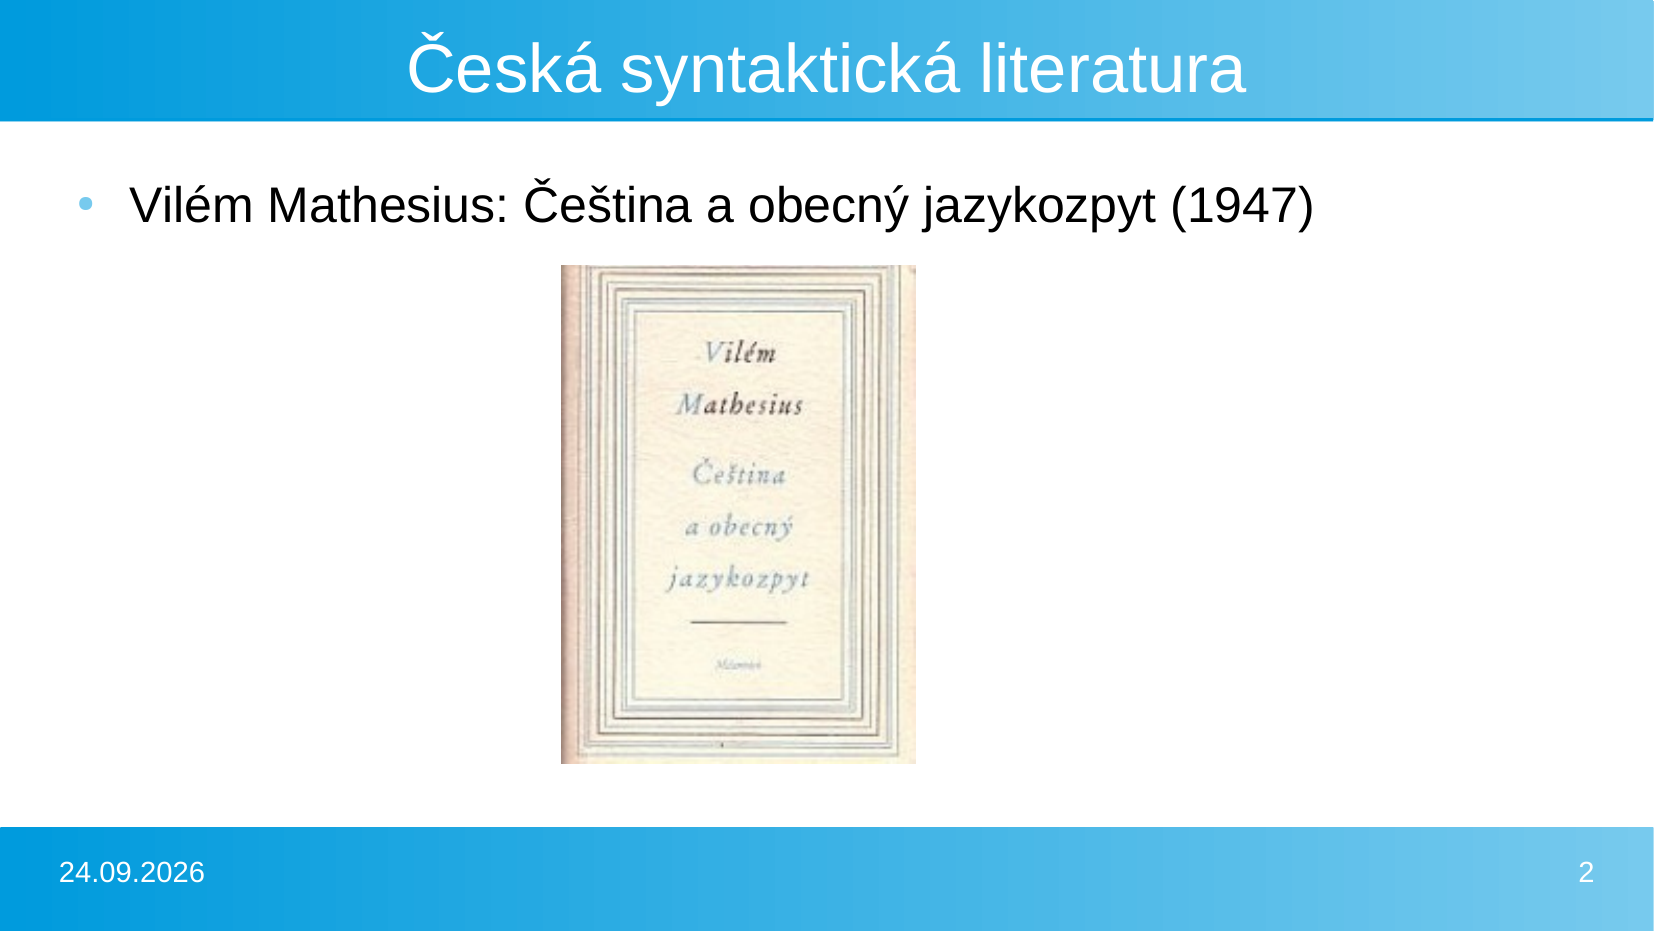

# Česká syntaktická literatura
Vilém Mathesius: Čeština a obecný jazykozpyt (1947)
2